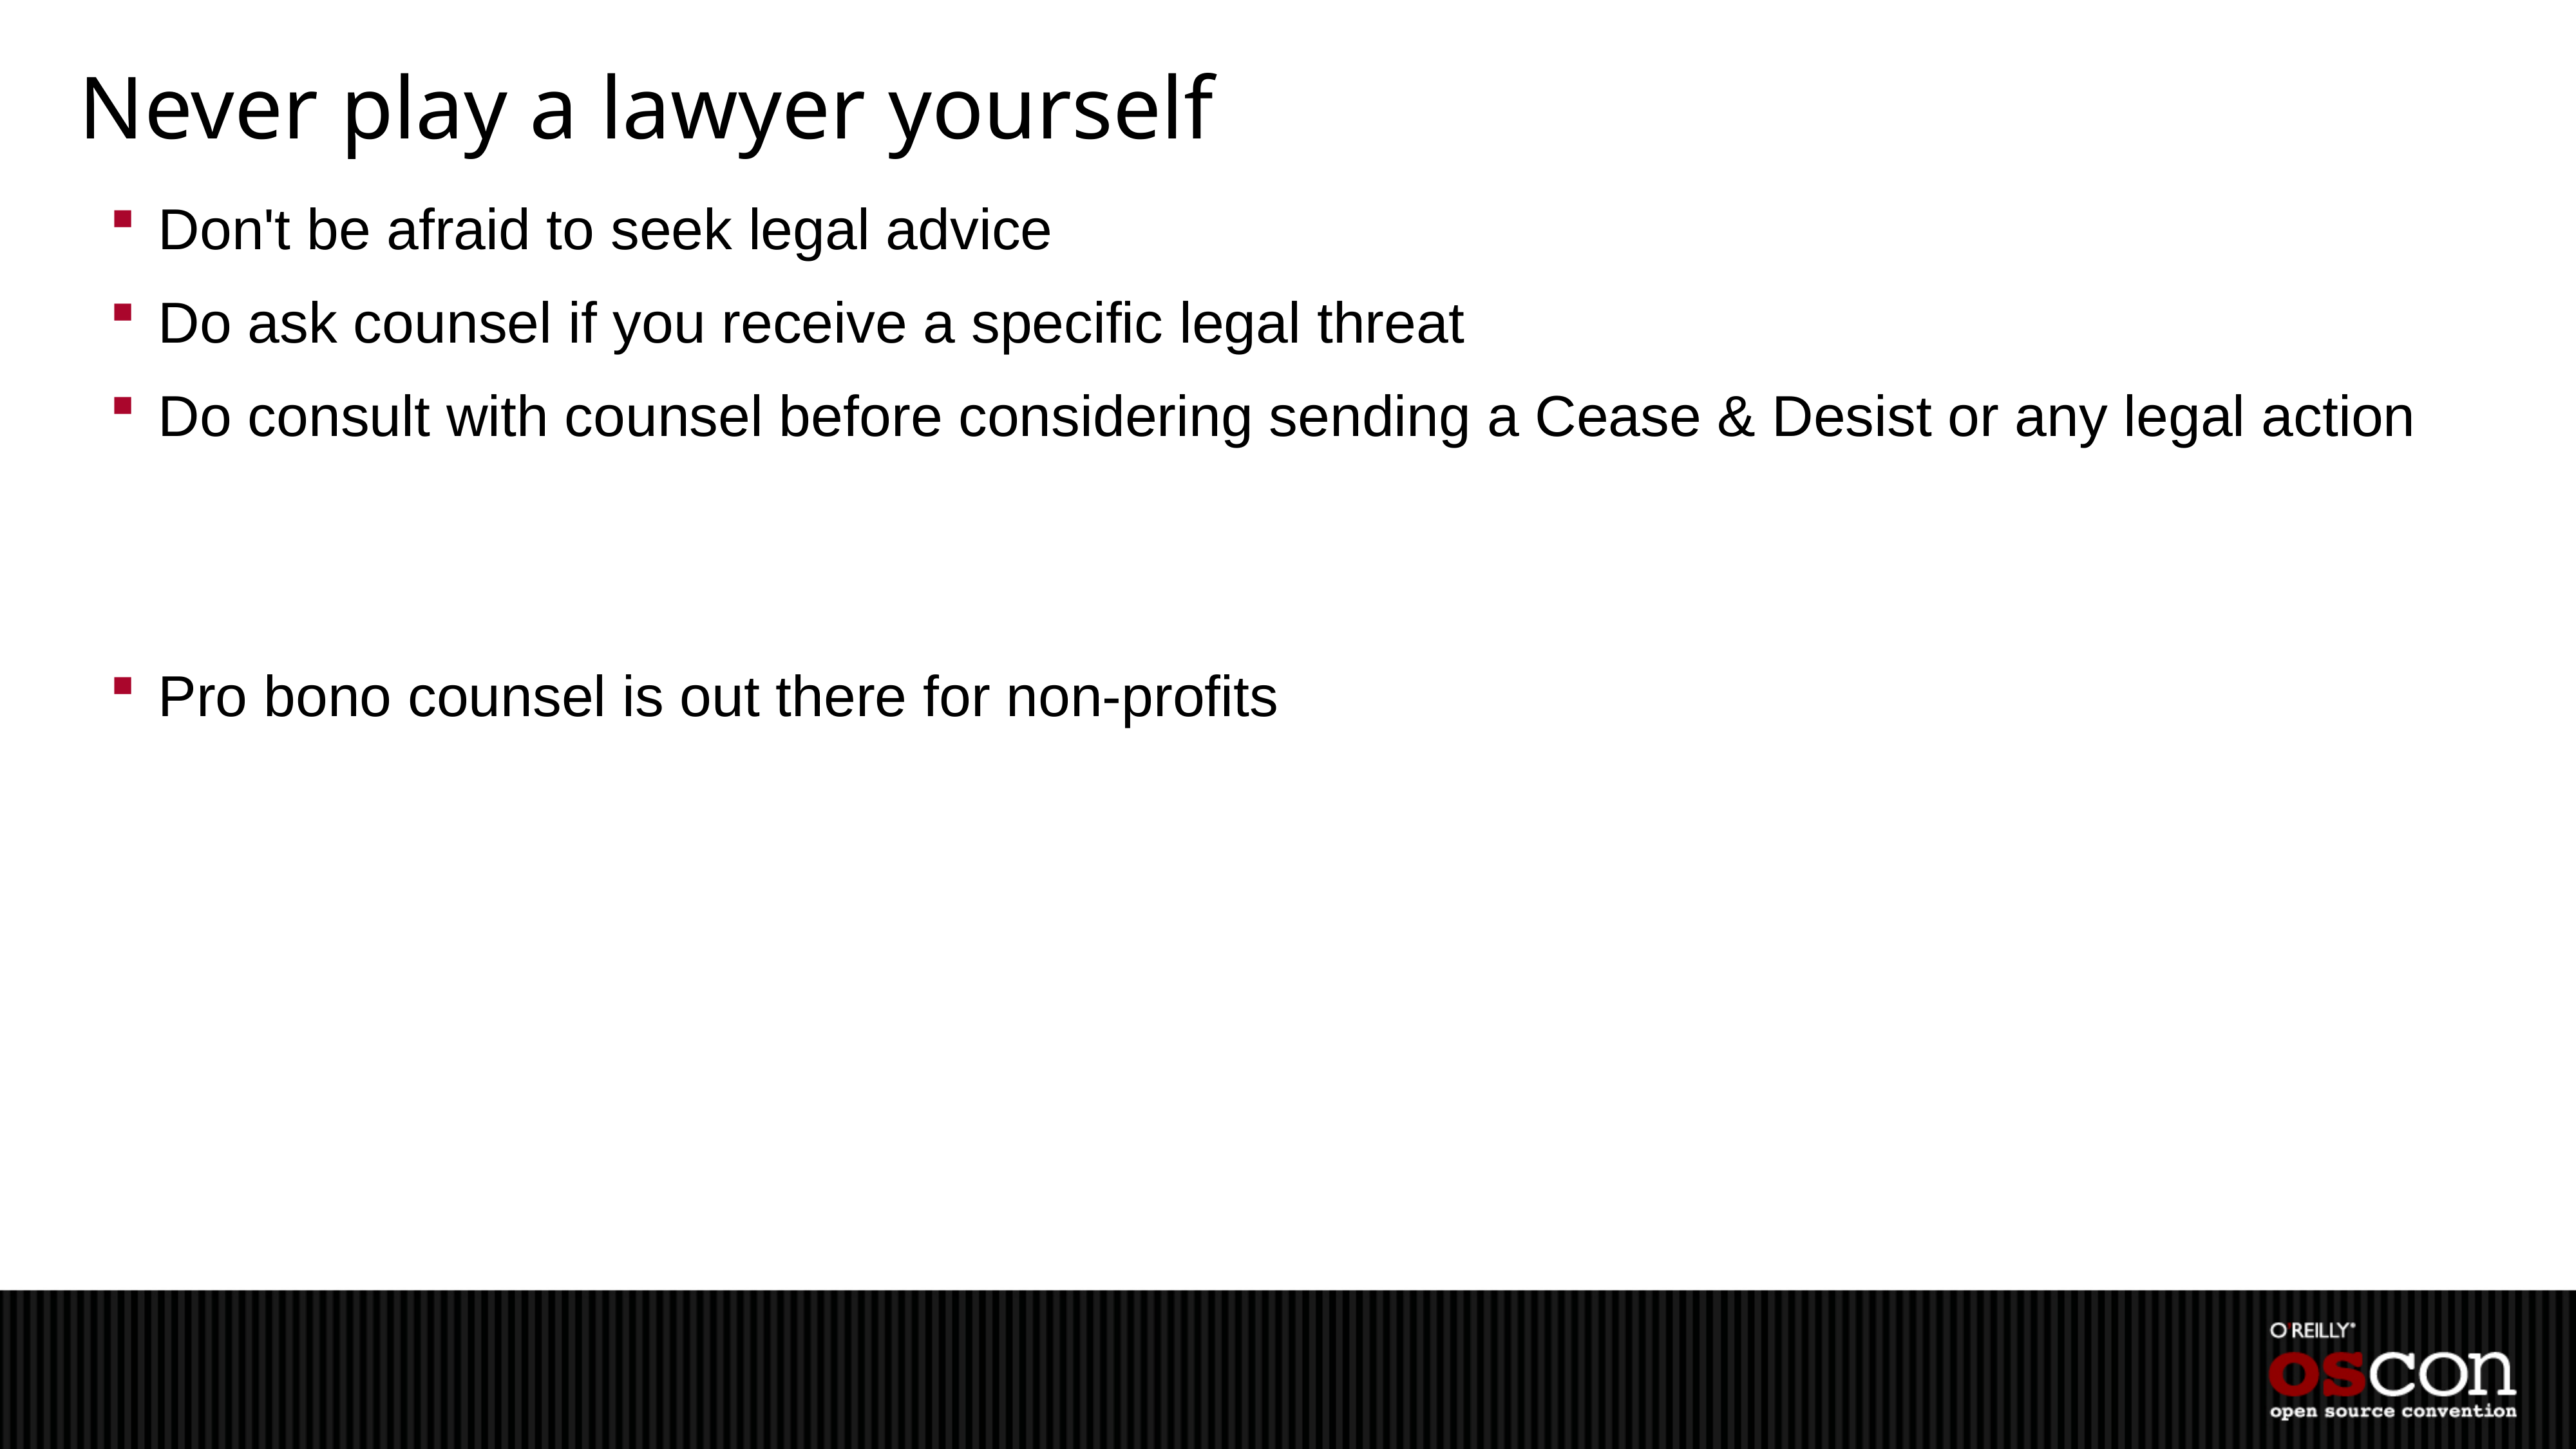

# Never play a lawyer yourself
Don't be afraid to seek legal advice
Do ask counsel if you receive a specific legal threat
Do consult with counsel before considering sending a Cease & Desist or any legal action
Pro bono counsel is out there for non-profits